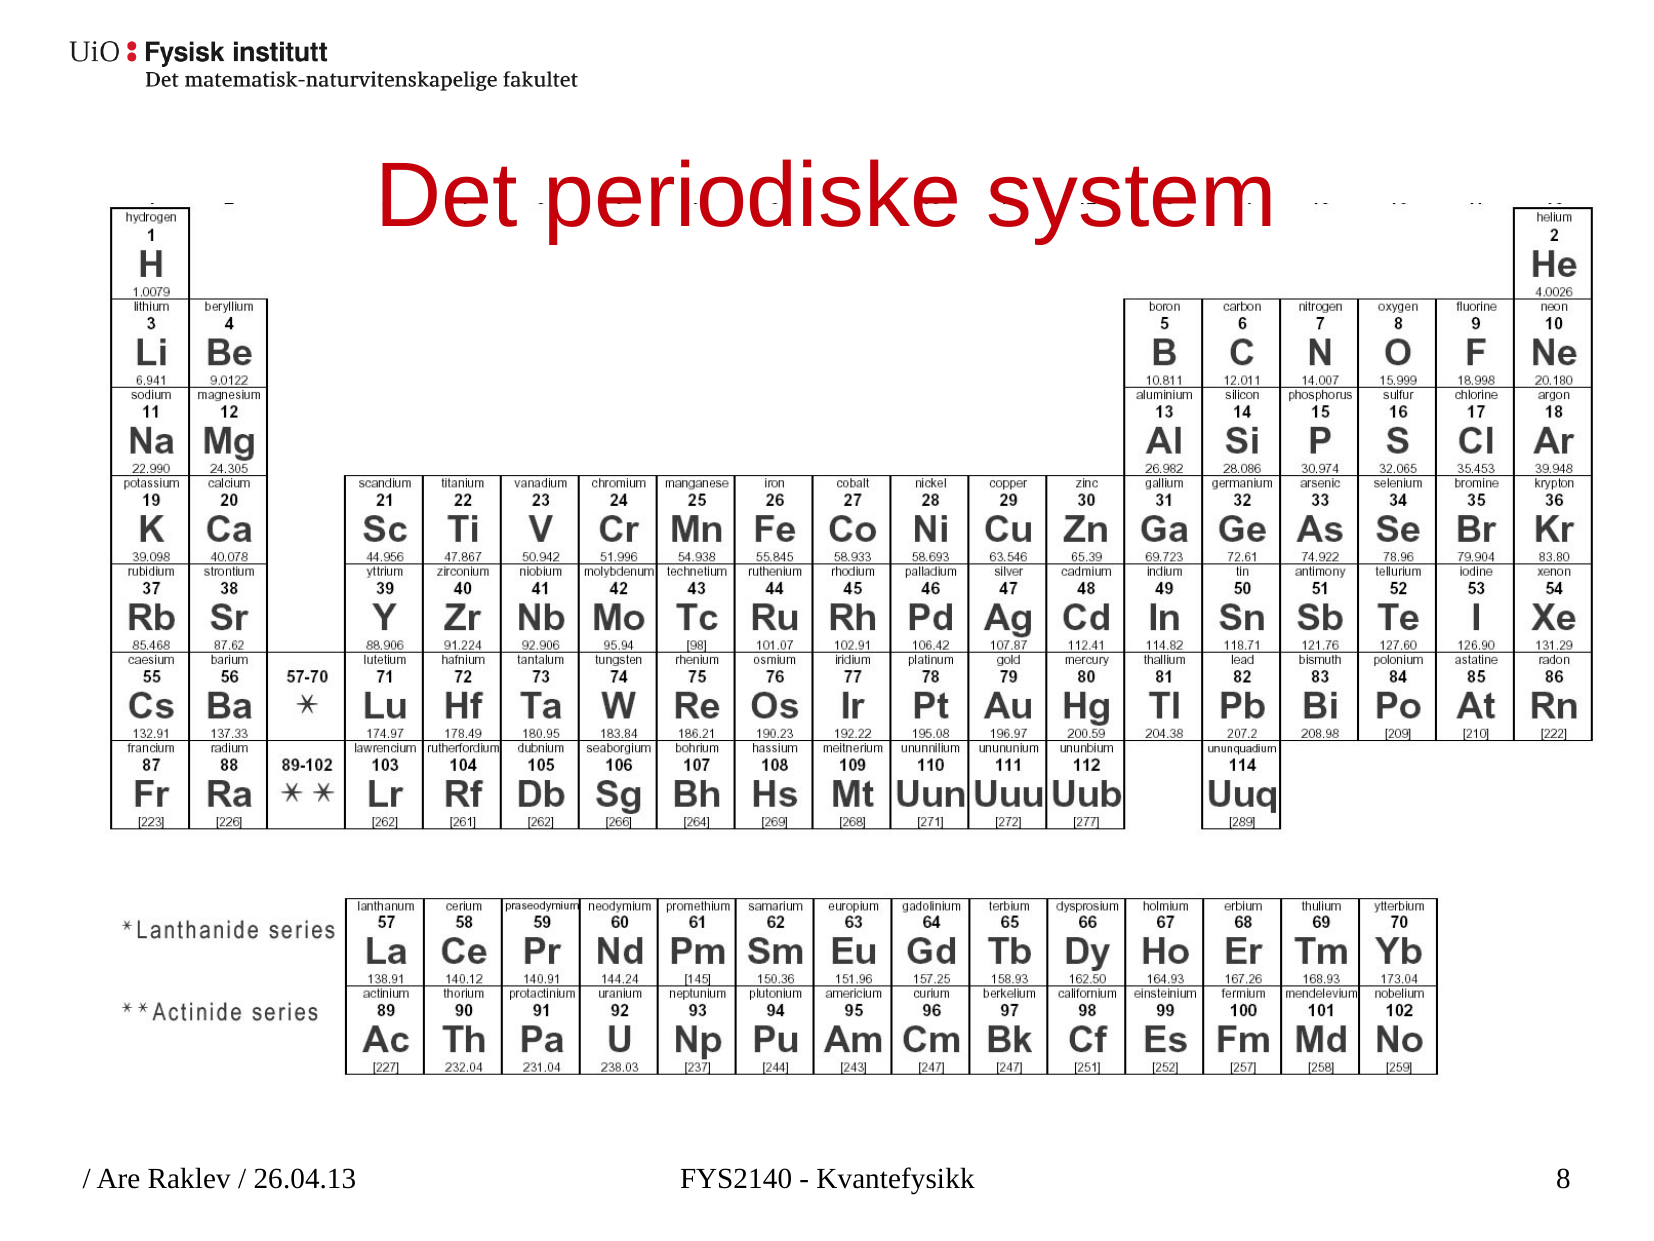

# Det periodiske system
/ Are Raklev / 26.04.13
FYS2140 - Kvantefysikk
8